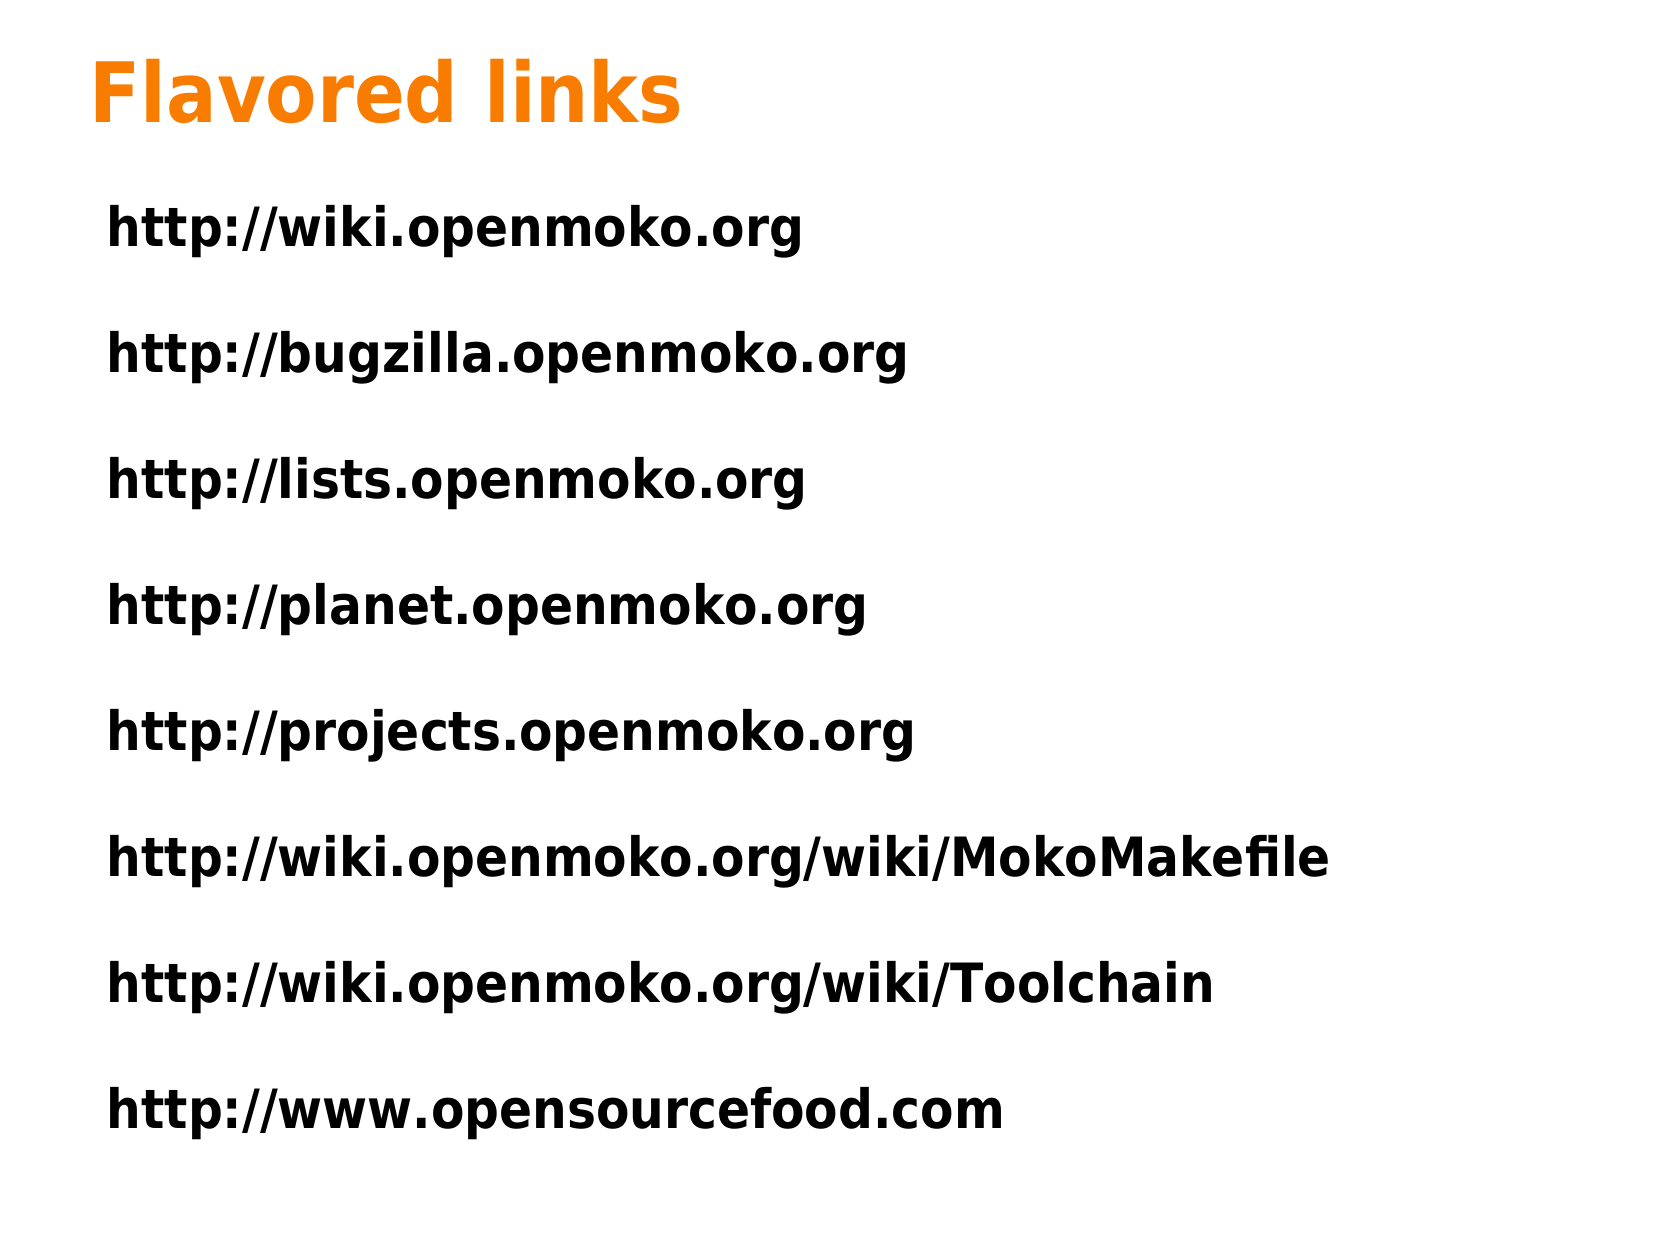

Flavored links
 http://wiki.openmoko.org
 http://bugzilla.openmoko.org
 http://lists.openmoko.org
 http://planet.openmoko.org
 http://projects.openmoko.org
 http://wiki.openmoko.org/wiki/MokoMakefile
 http://wiki.openmoko.org/wiki/Toolchain
 http://www.opensourcefood.com